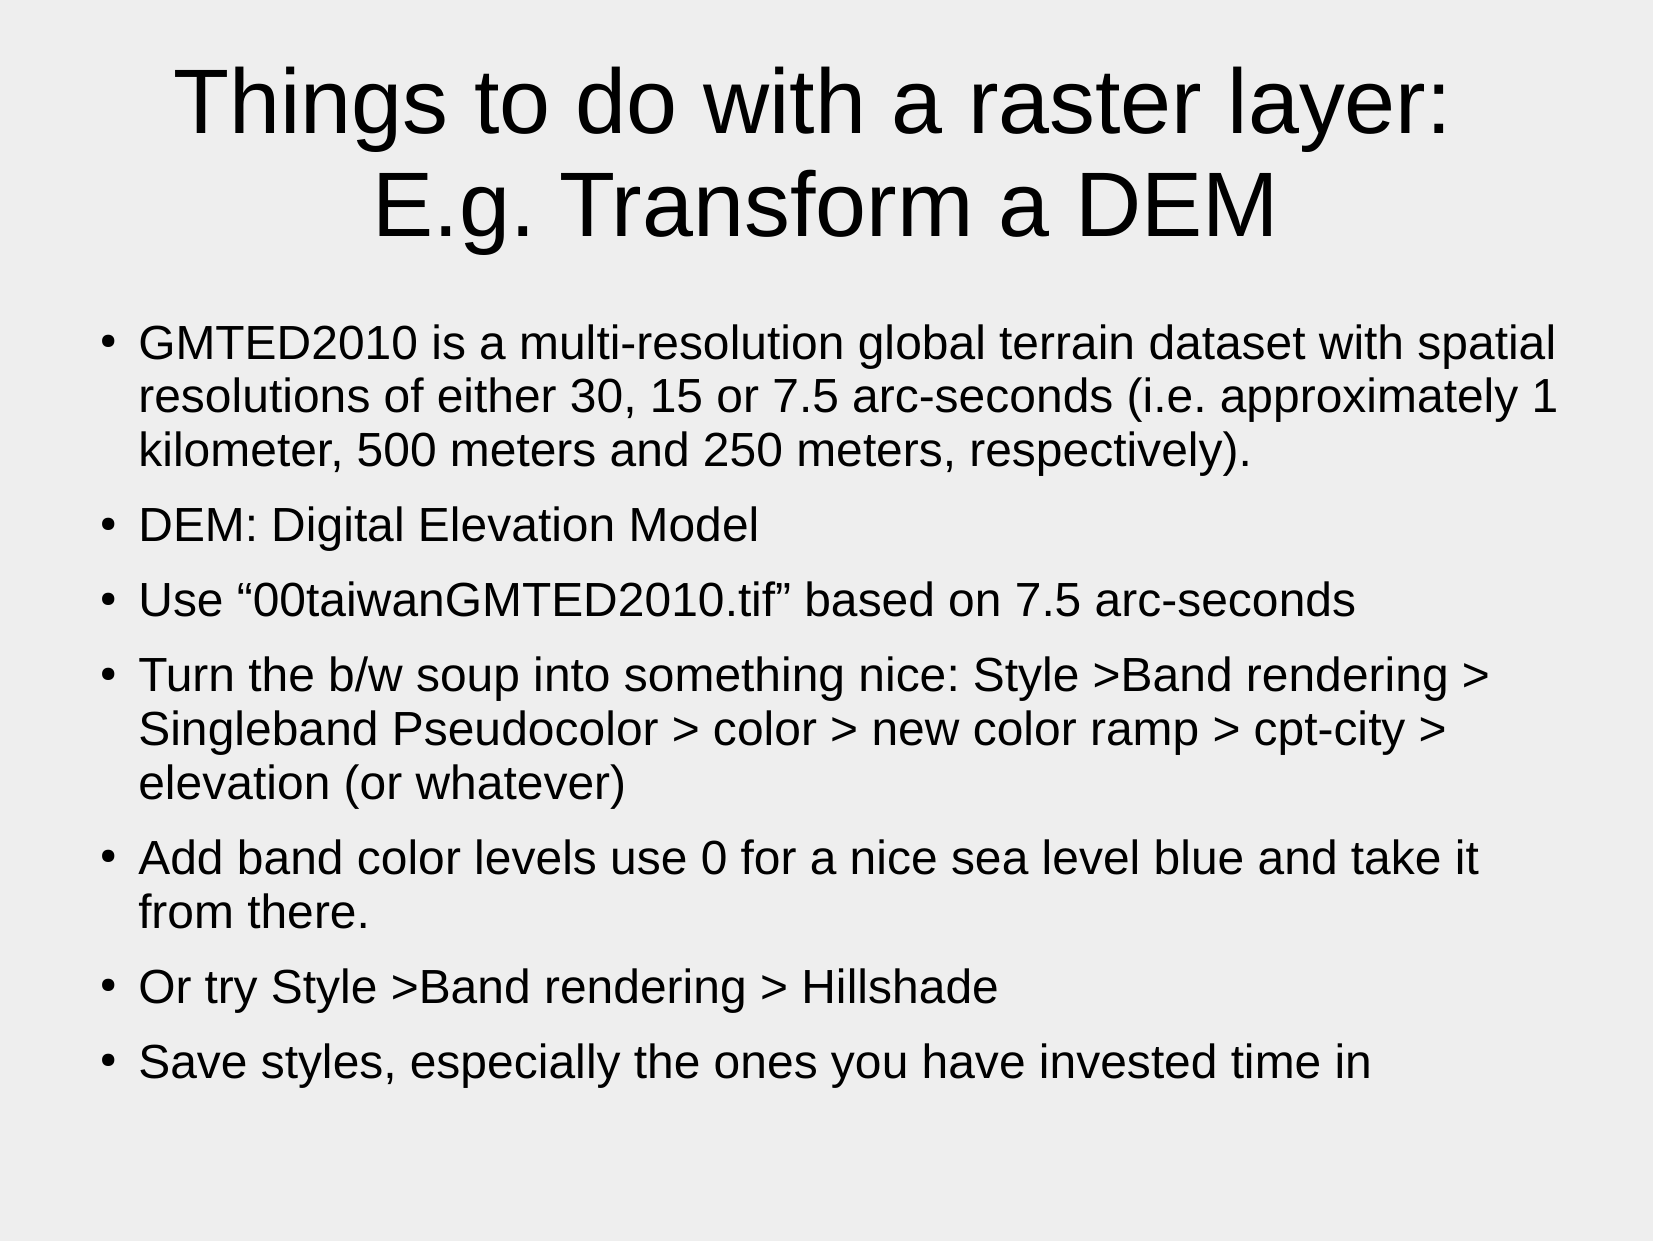

# Things to do with a raster layer: E.g. Transform a DEM
GMTED2010 is a multi-resolution global terrain dataset with spatial resolutions of either 30, 15 or 7.5 arc-seconds (i.e. approximately 1 kilometer, 500 meters and 250 meters, respectively).
DEM: Digital Elevation Model
Use “00taiwanGMTED2010.tif” based on 7.5 arc-seconds
Turn the b/w soup into something nice: Style >Band rendering > Singleband Pseudocolor > color > new color ramp > cpt-city > elevation (or whatever)
Add band color levels use 0 for a nice sea level blue and take it from there.
Or try Style >Band rendering > Hillshade
Save styles, especially the ones you have invested time in